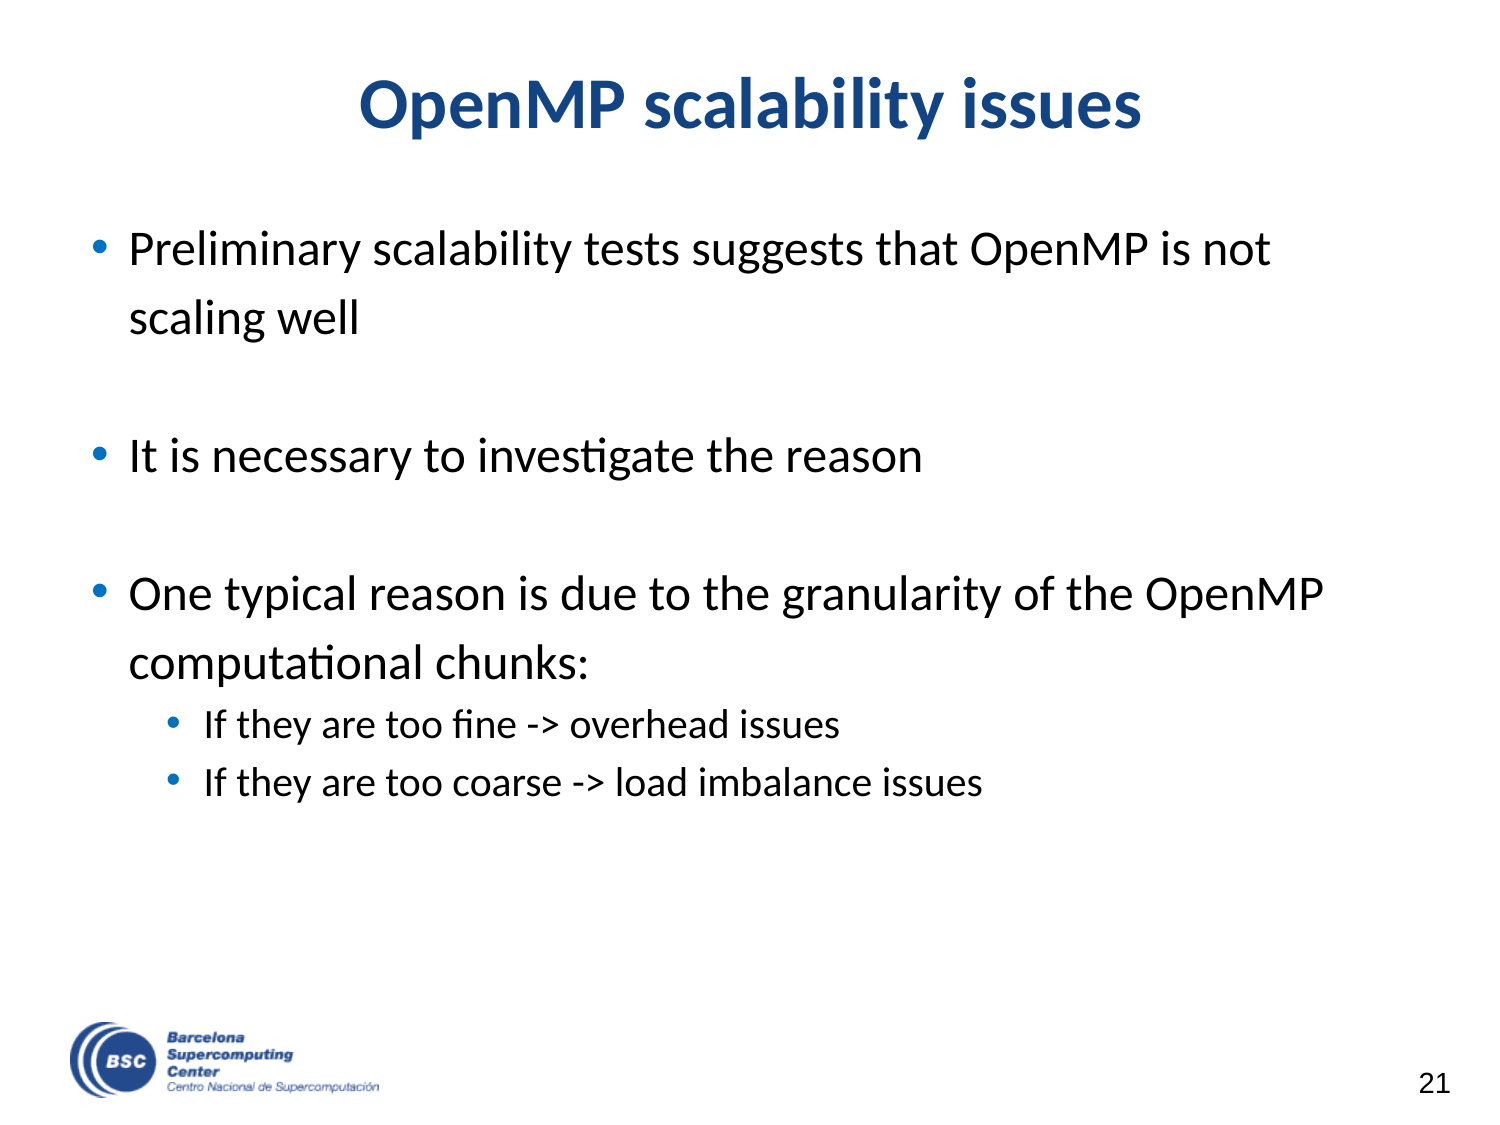

# OpenMP scalability issues
Preliminary scalability tests suggests that OpenMP is not scaling well
It is necessary to investigate the reason
One typical reason is due to the granularity of the OpenMP computational chunks:
If they are too fine -> overhead issues
If they are too coarse -> load imbalance issues